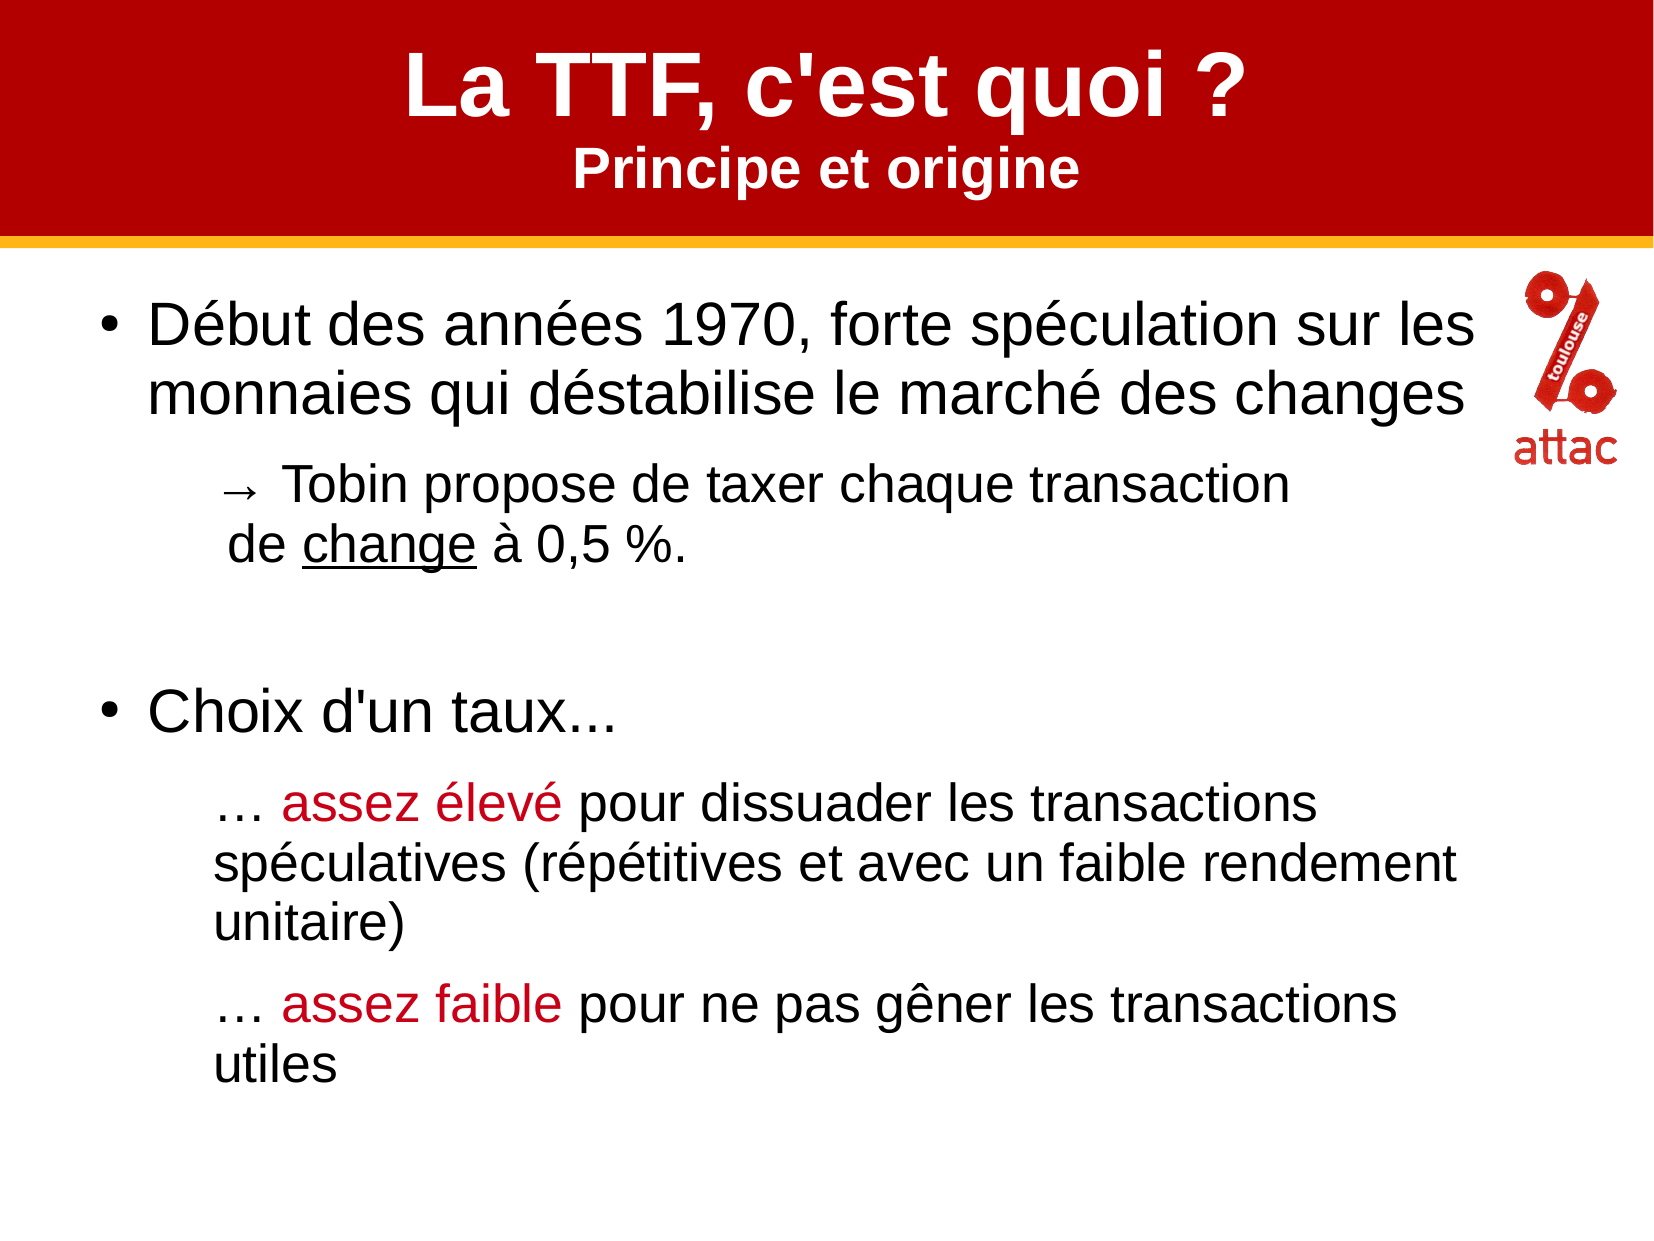

# La TTF, c'est quoi ? Principe et origine
Début des années 1970, forte spéculation sur les monnaies qui déstabilise le marché des changes
→ Tobin propose de taxer chaque transaction
 de change à 0,5 %.
Choix d'un taux...
… assez élevé pour dissuader les transactions spéculatives (répétitives et avec un faible rendement unitaire)
… assez faible pour ne pas gêner les transactions utiles